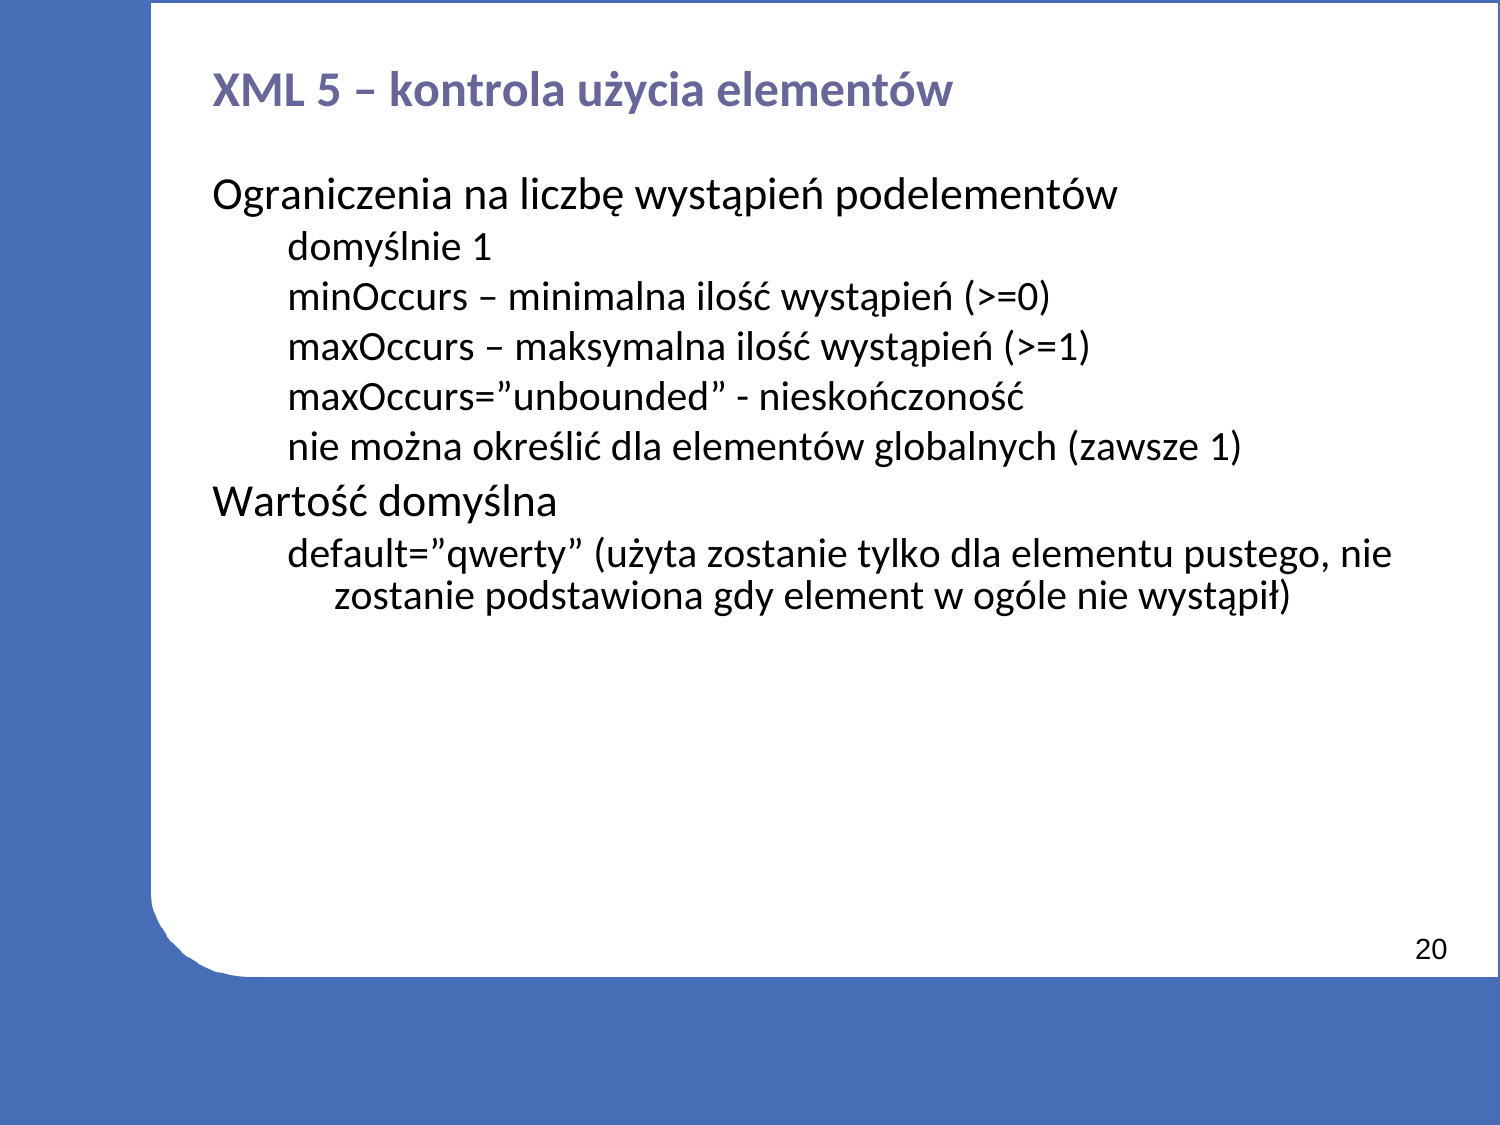

# XML 5 – kontrola użycia elementów
Ograniczenia na liczbę wystąpień podelementów
domyślnie 1
minOccurs – minimalna ilość wystąpień (>=0)
maxOccurs – maksymalna ilość wystąpień (>=1)
maxOccurs=”unbounded” - nieskończoność
nie można określić dla elementów globalnych (zawsze 1)
Wartość domyślna
default=”qwerty” (użyta zostanie tylko dla elementu pustego, nie zostanie podstawiona gdy element w ogóle nie wystąpił)
20